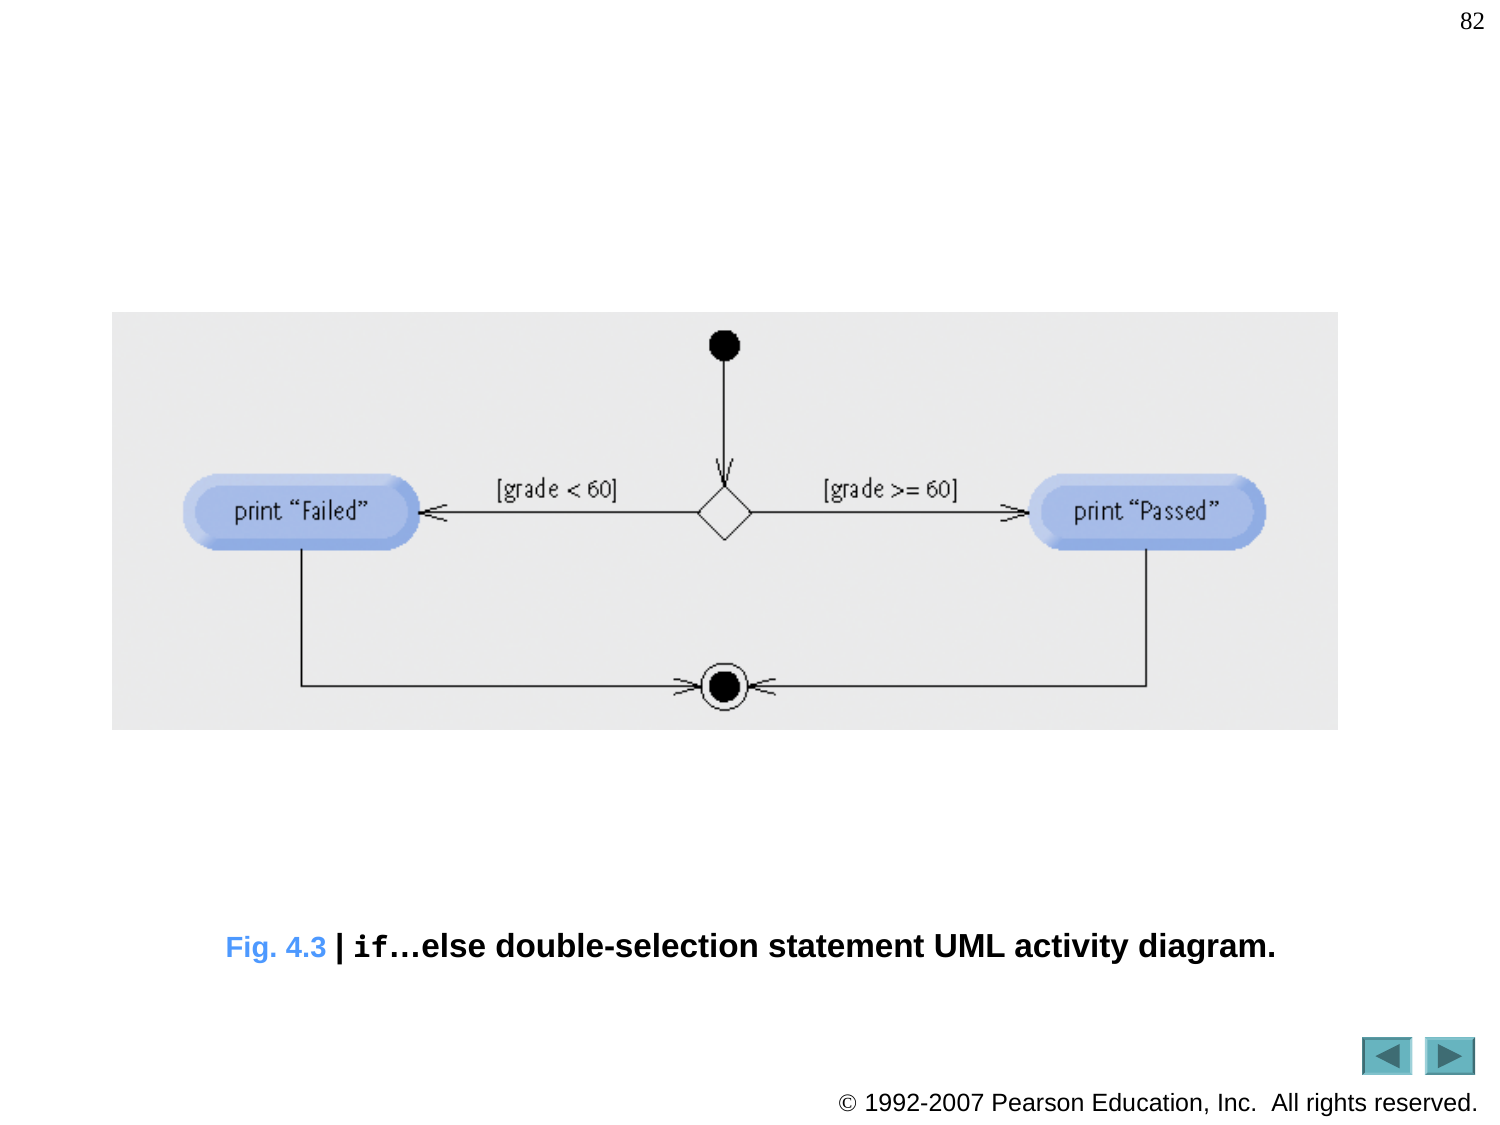

82
# Fig. 4.3 | if…else double-selection statement UML activity diagram.